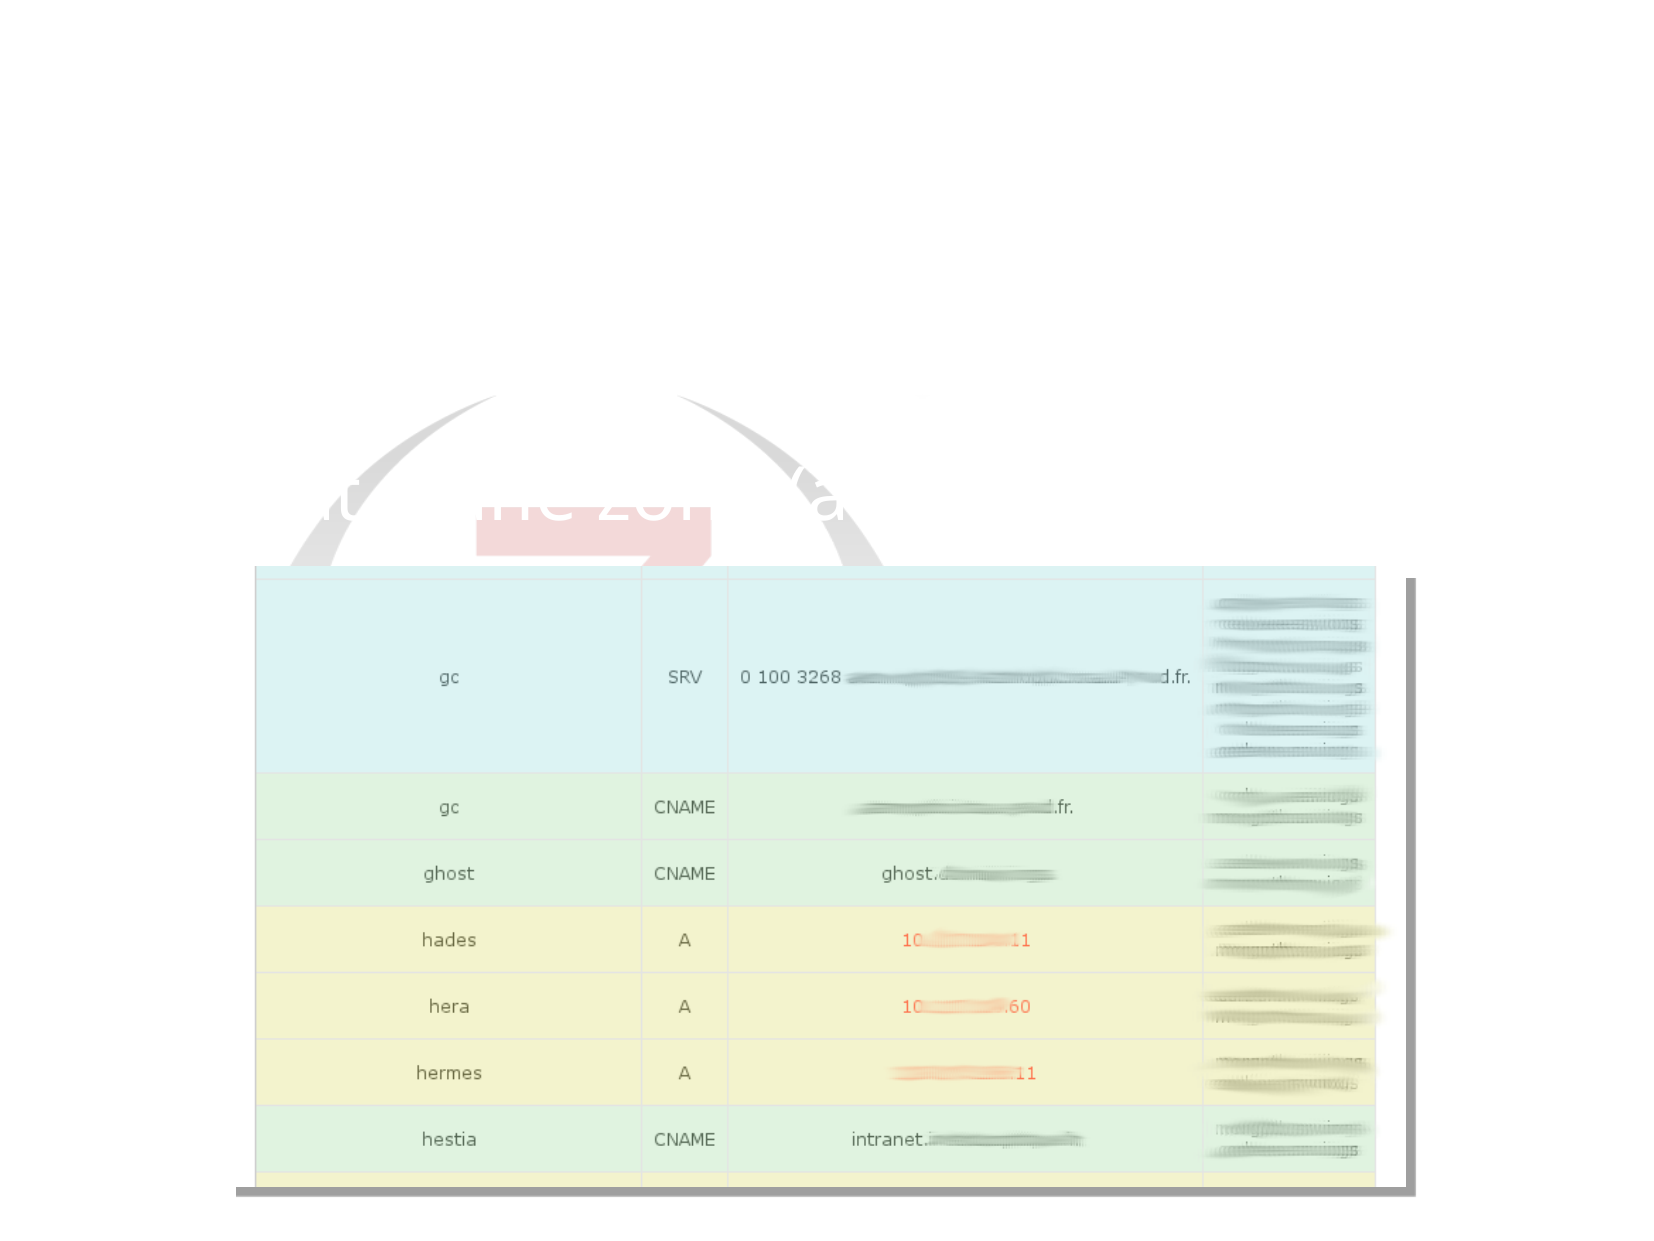

# Monitoring et gestion réseau
Monitoring DNS
État d'une zone (avec types de record)